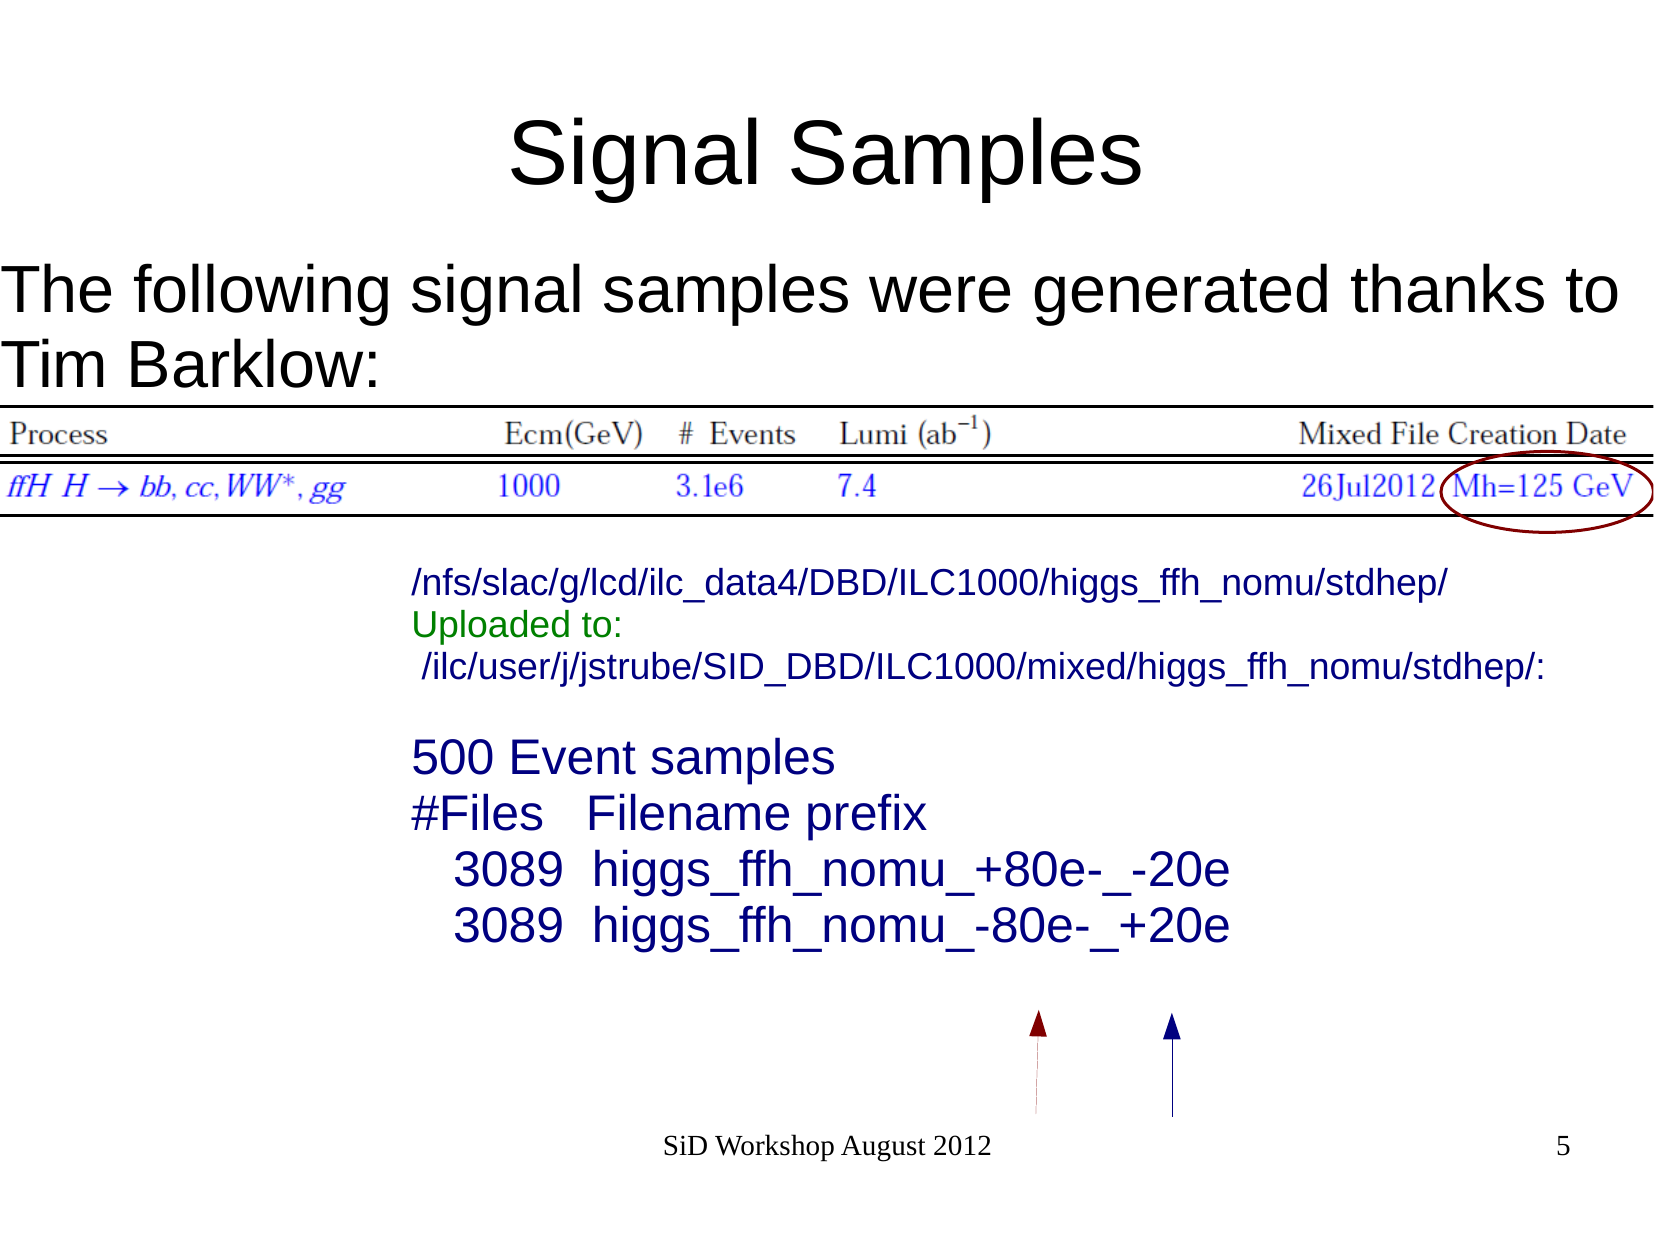

# Signal Samples
The following signal samples were generated thanks to Tim Barklow:
/nfs/slac/g/lcd/ilc_data4/DBD/ILC1000/higgs_ffh_nomu/stdhep/
Uploaded to:
 /ilc/user/j/jstrube/SID_DBD/ILC1000/mixed/higgs_ffh_nomu/stdhep/:
500 Event samples
#Files Filename prefix
 3089 higgs_ffh_nomu_+80e-_-20e
 3089 higgs_ffh_nomu_-80e-_+20e
SiD Workshop August 2012
5